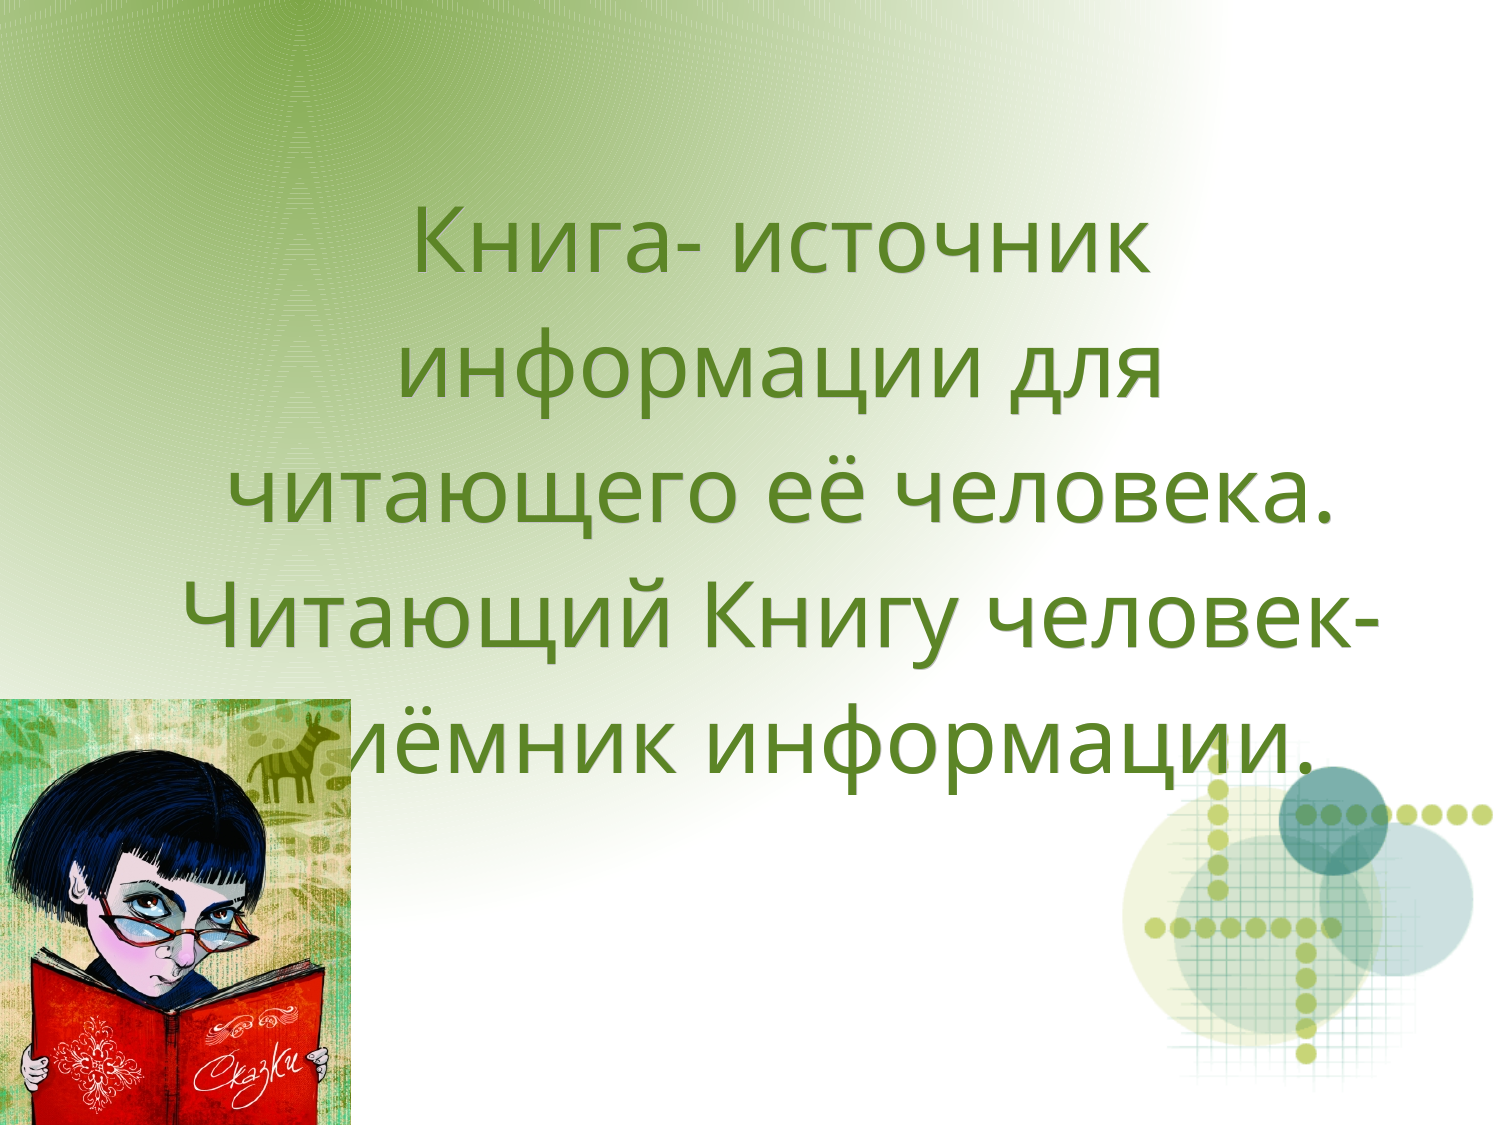

# Книга- источник информации для читающего её человека. Читающий Книгу человек- приёмник информации.